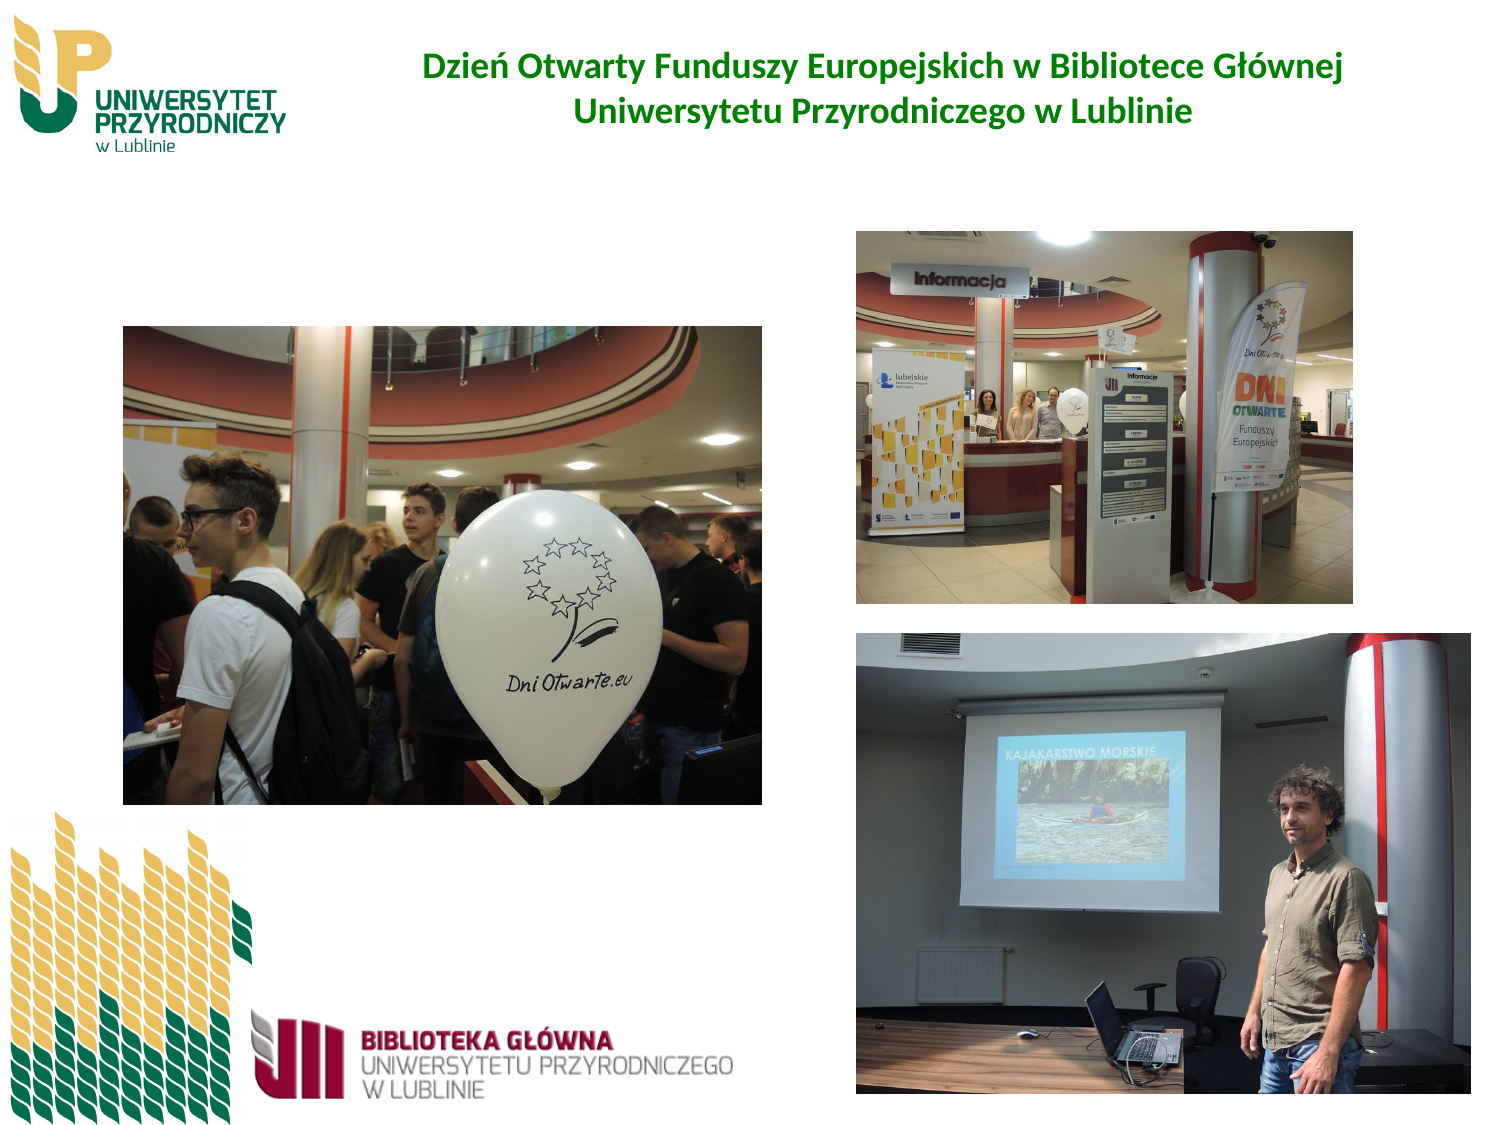

Dzień Otwarty Funduszy Europejskich w Bibliotece Głównej Uniwersytetu Przyrodniczego w Lublinie